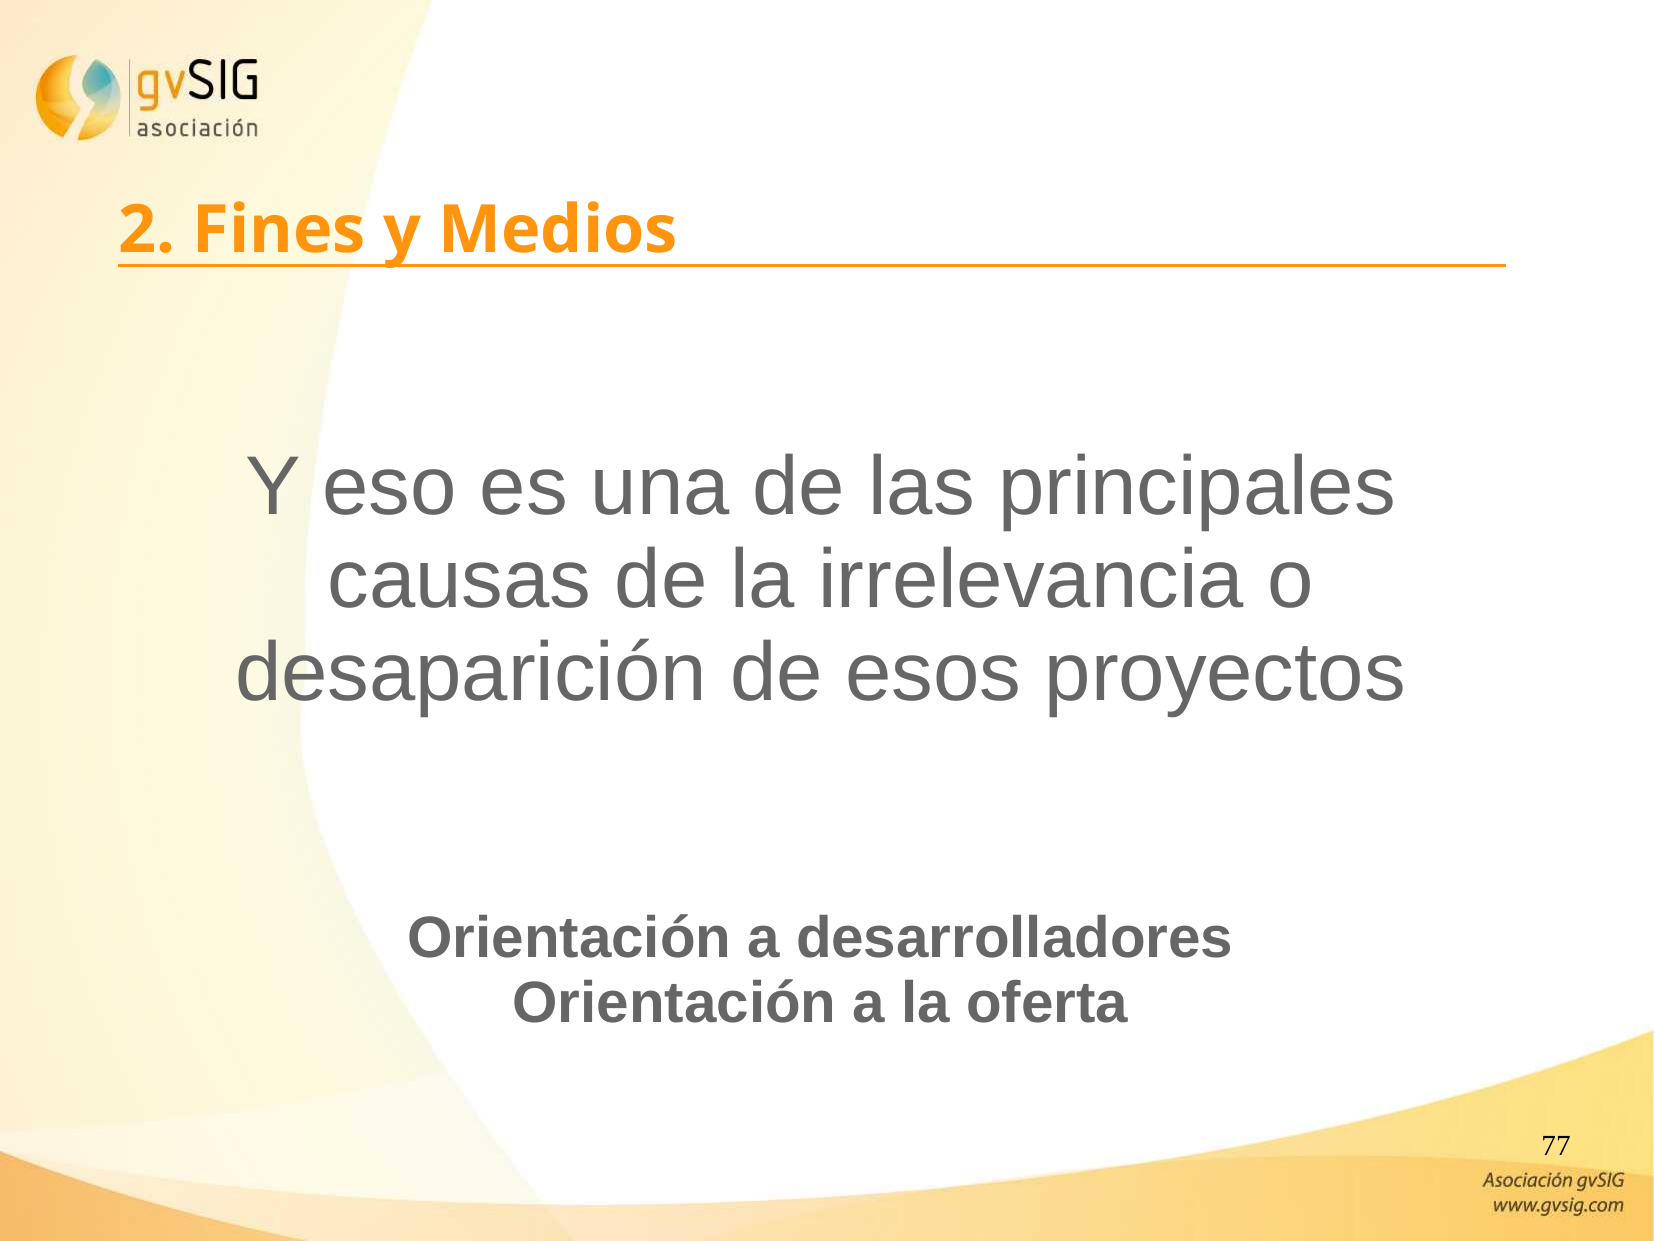

# 2. Fines y Medios
Y eso es una de las principales causas de la irrelevancia o desaparición de esos proyectos
Orientación a desarrolladores
Orientación a la oferta
77